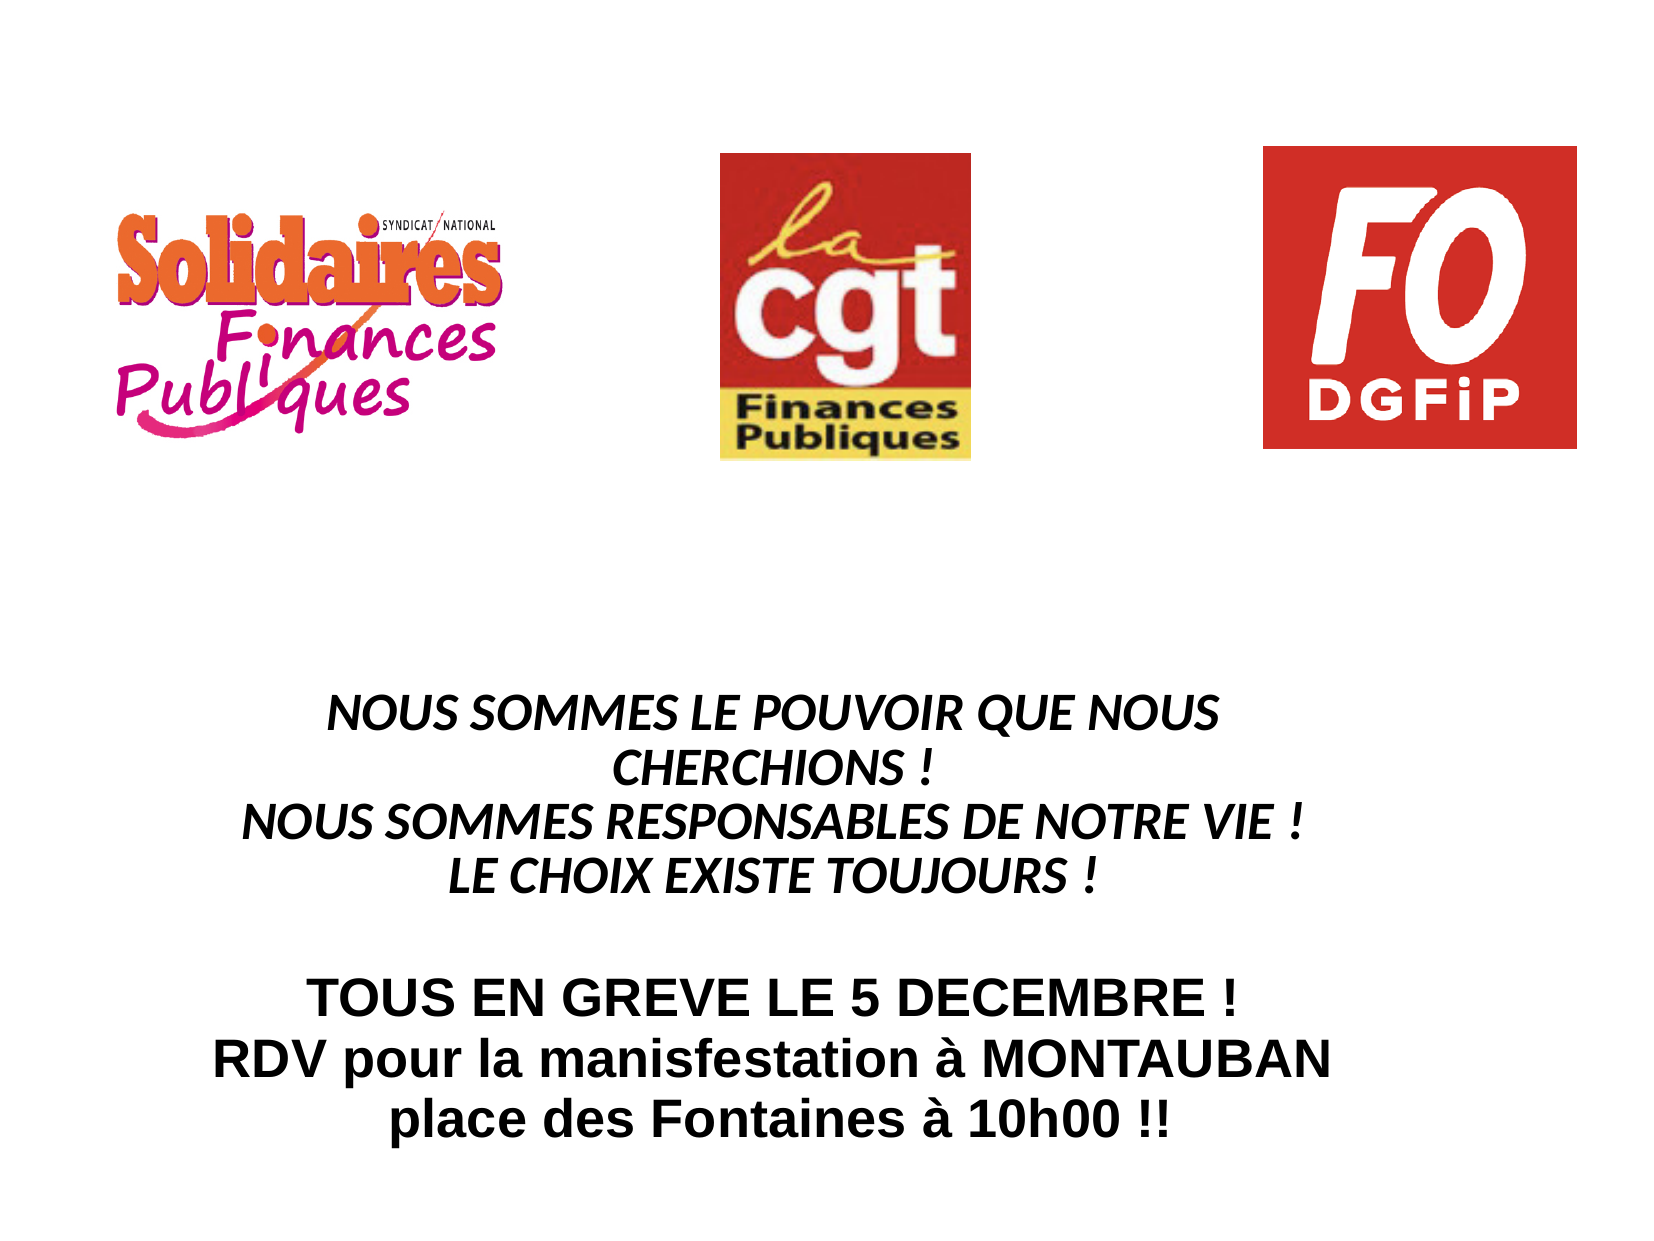

NOUS SOMMES LE POUVOIR QUE NOUS CHERCHIONS !
NOUS SOMMES RESPONSABLES DE NOTRE VIE !
LE CHOIX EXISTE TOUJOURS !
TOUS EN GREVE LE 5 DECEMBRE !
RDV pour la manisfestation à MONTAUBAN
 place des Fontaines à 10h00 !!